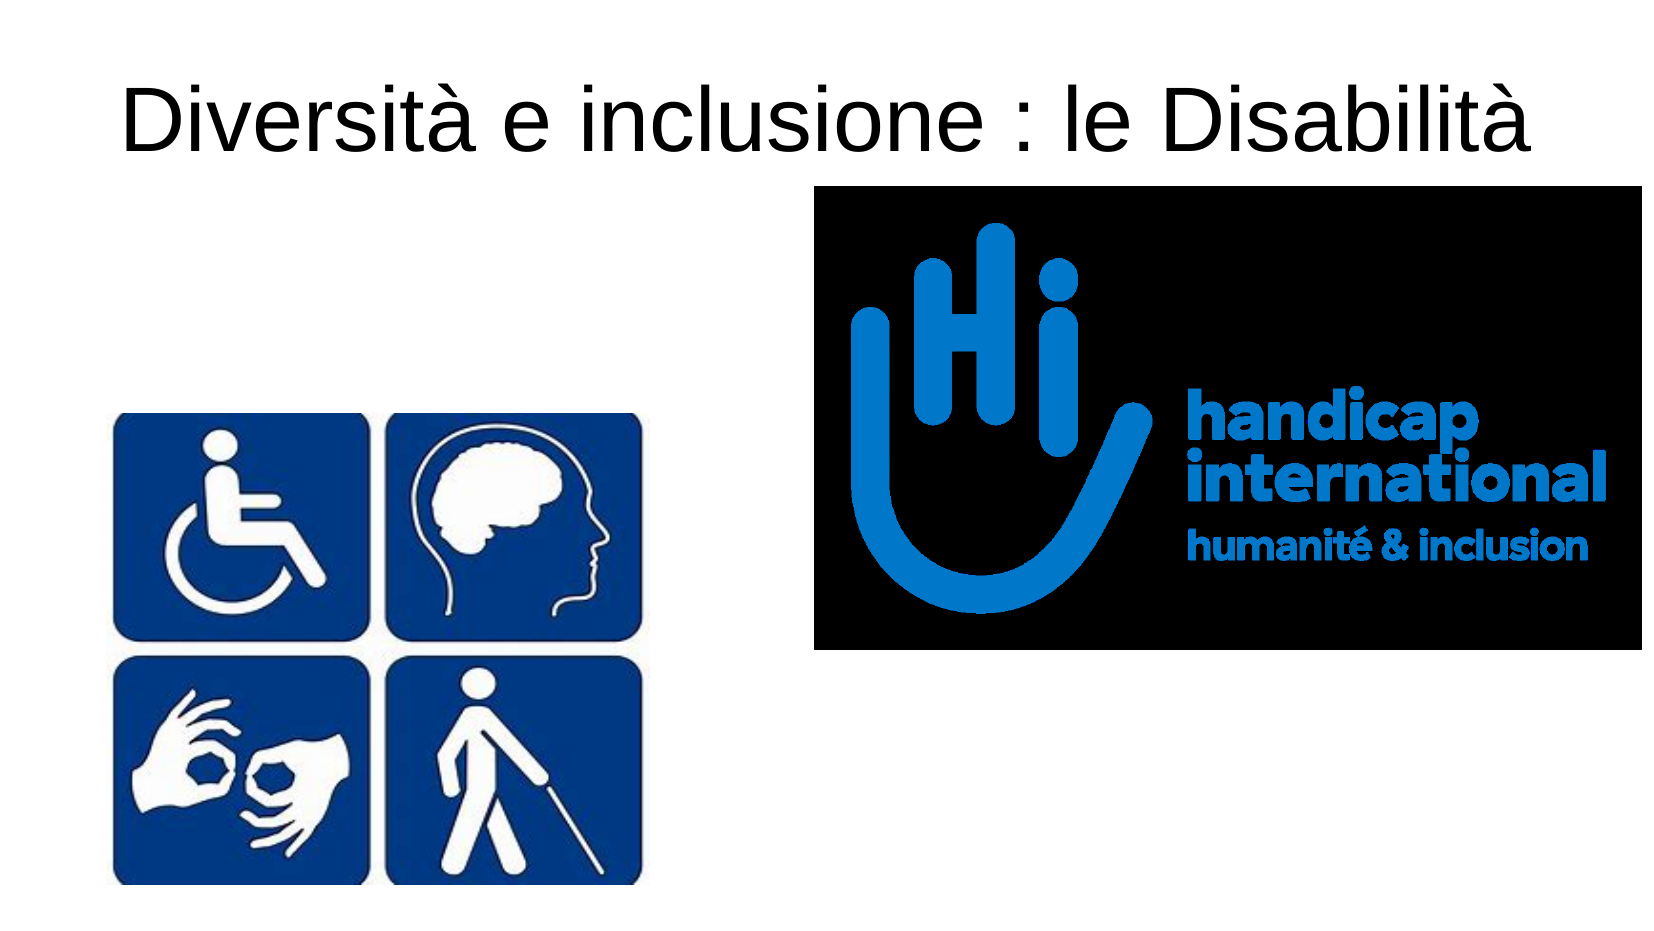

# Diversità e inclusione : le Disabilità